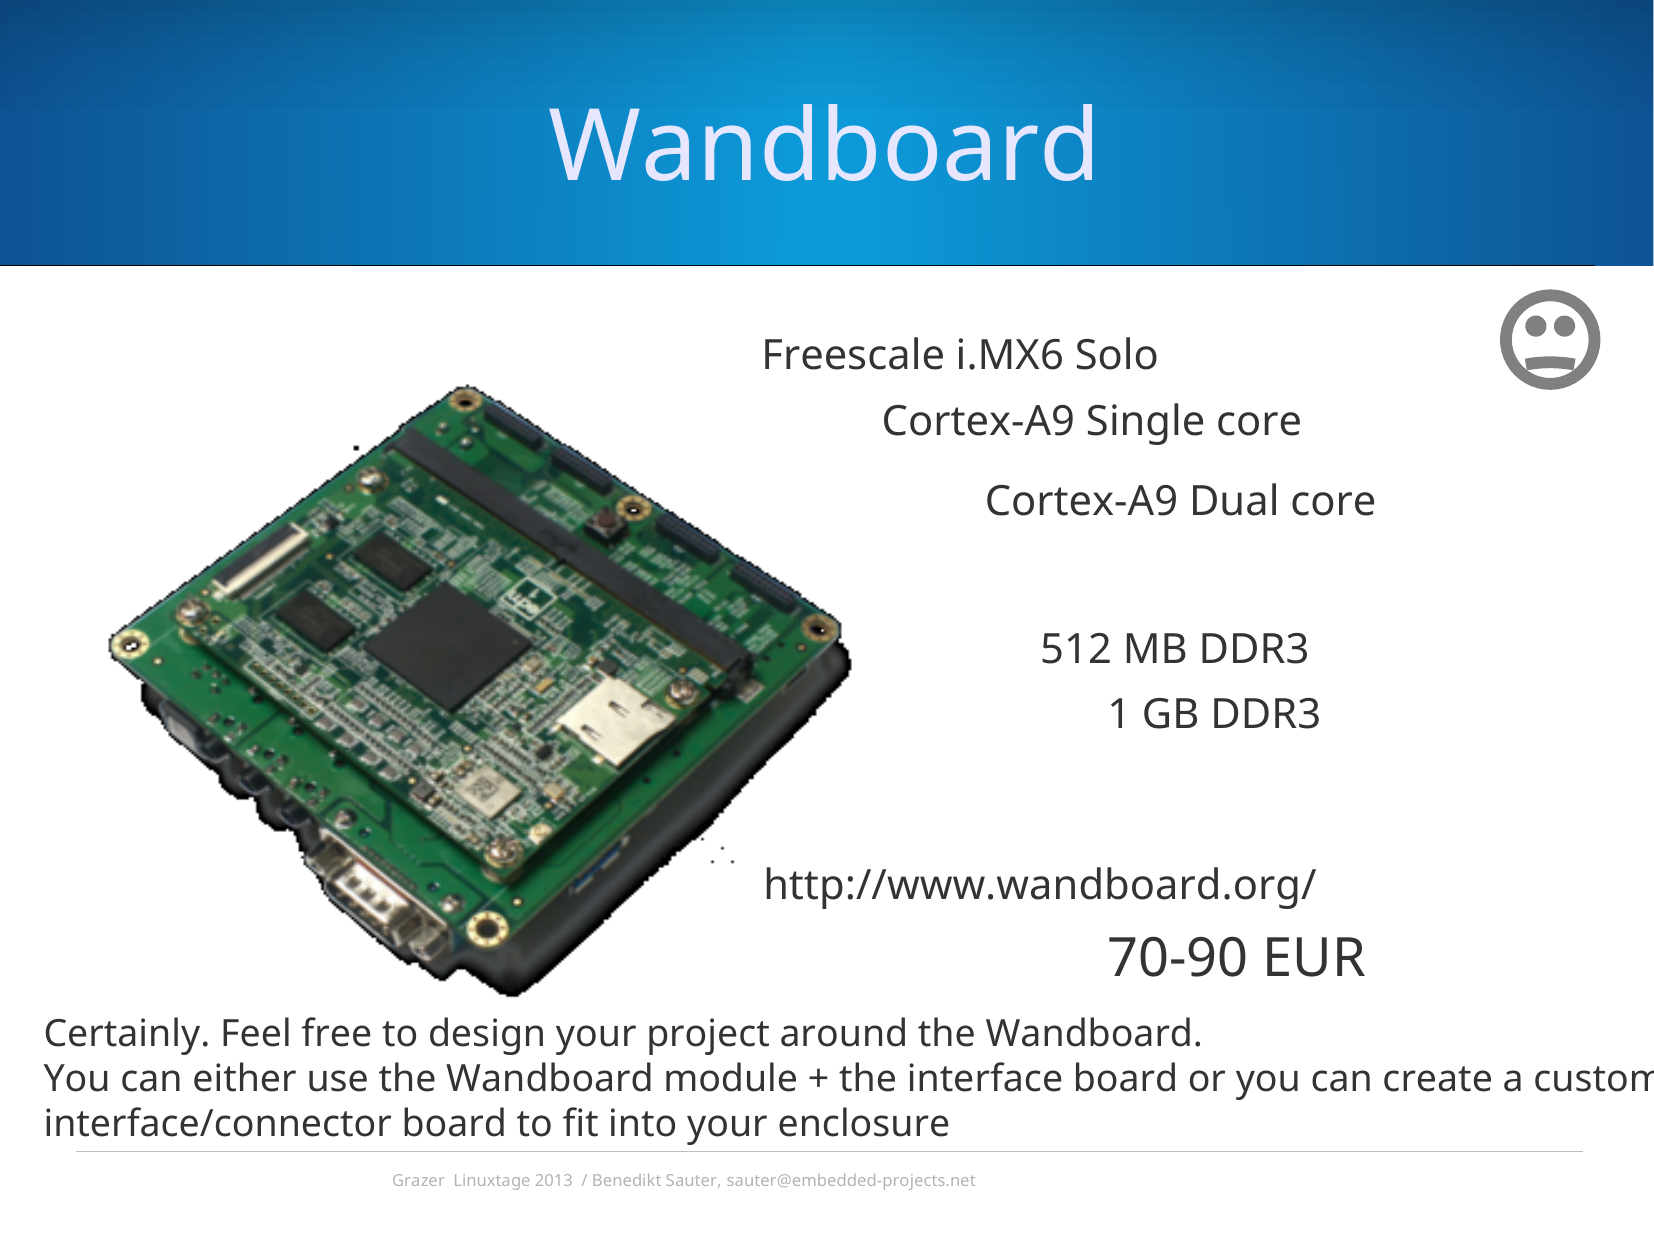

# Wandboard
Freescale i.MX6 Solo
Cortex-A9 Single core
Cortex-A9 Dual core
512 MB DDR3
1 GB DDR3
http://www.wandboard.org/
70-90 EUR
Certainly. Feel free to design your project around the Wandboard.
You can either use the Wandboard module + the interface board or you can create a custom interface/connector board to fit into your enclosure